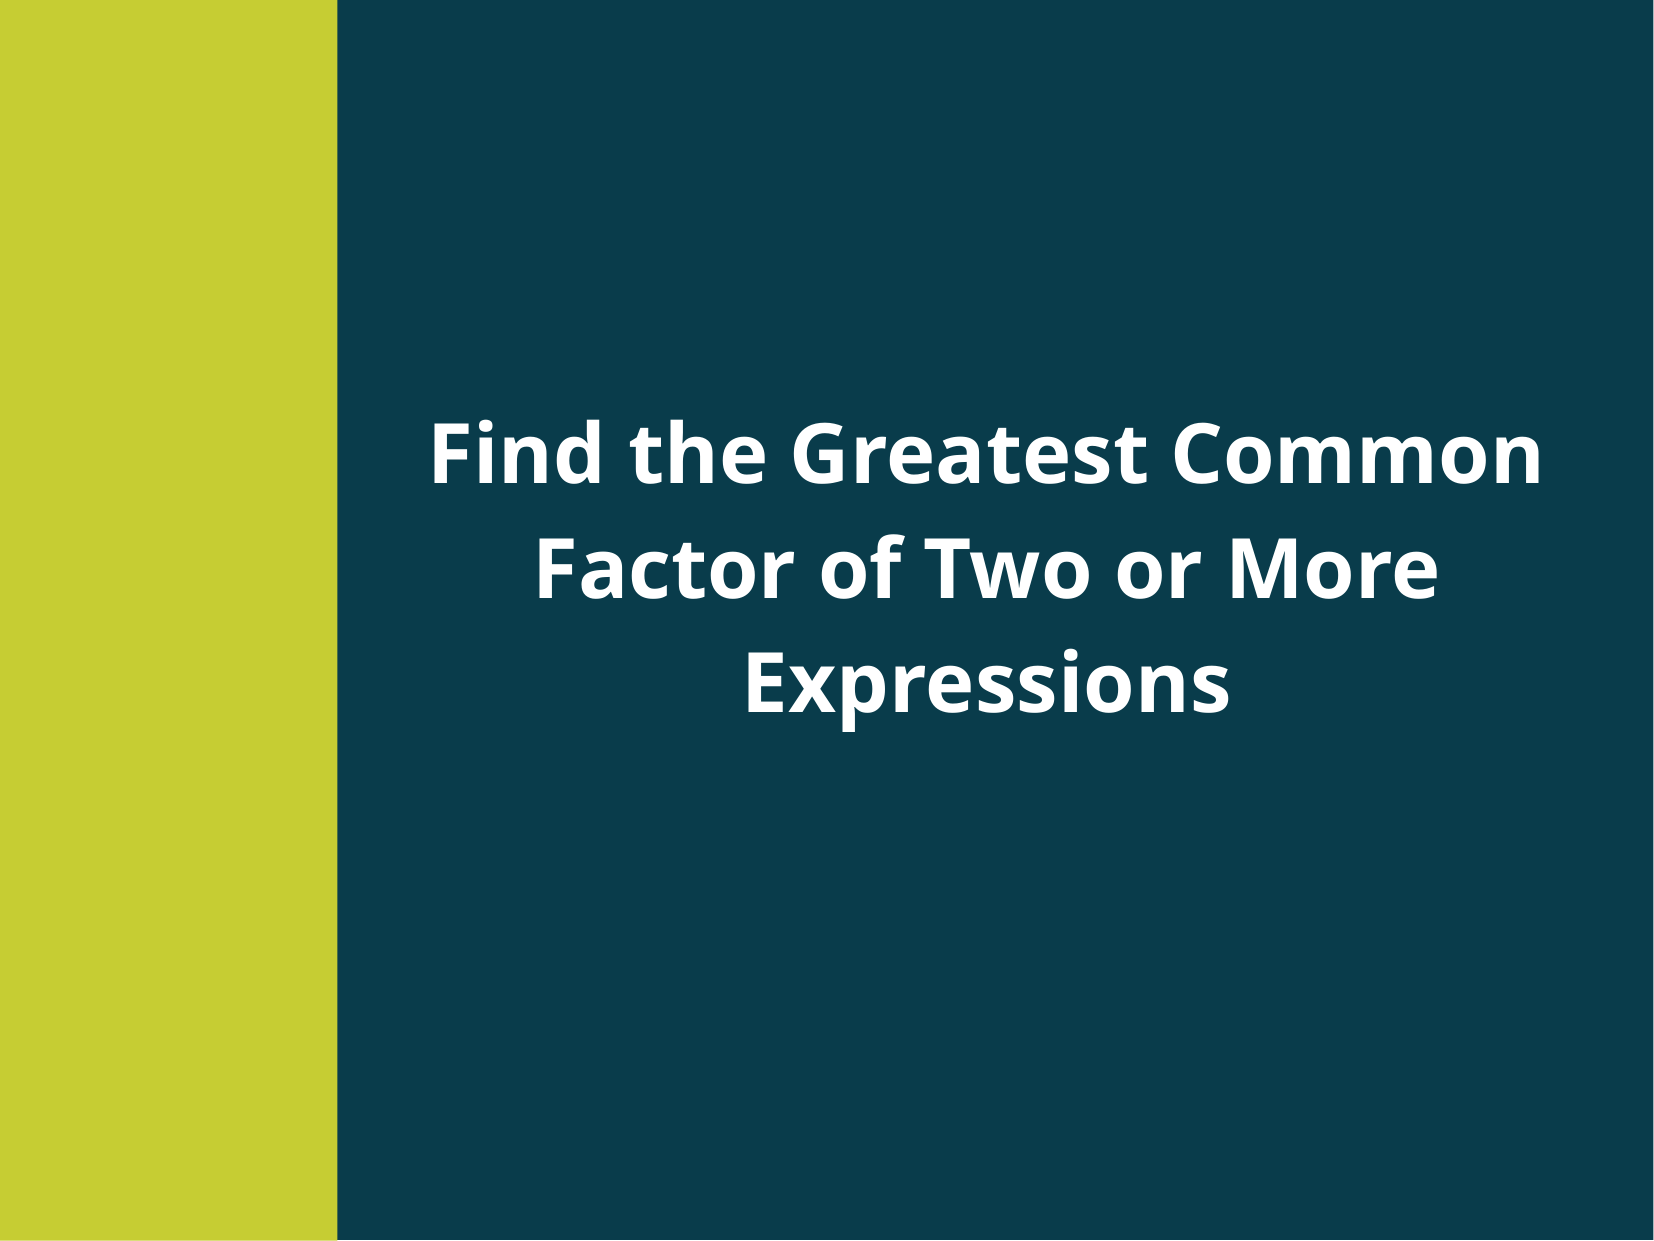

# Find the Greatest Common Factor of Two or More Expressions